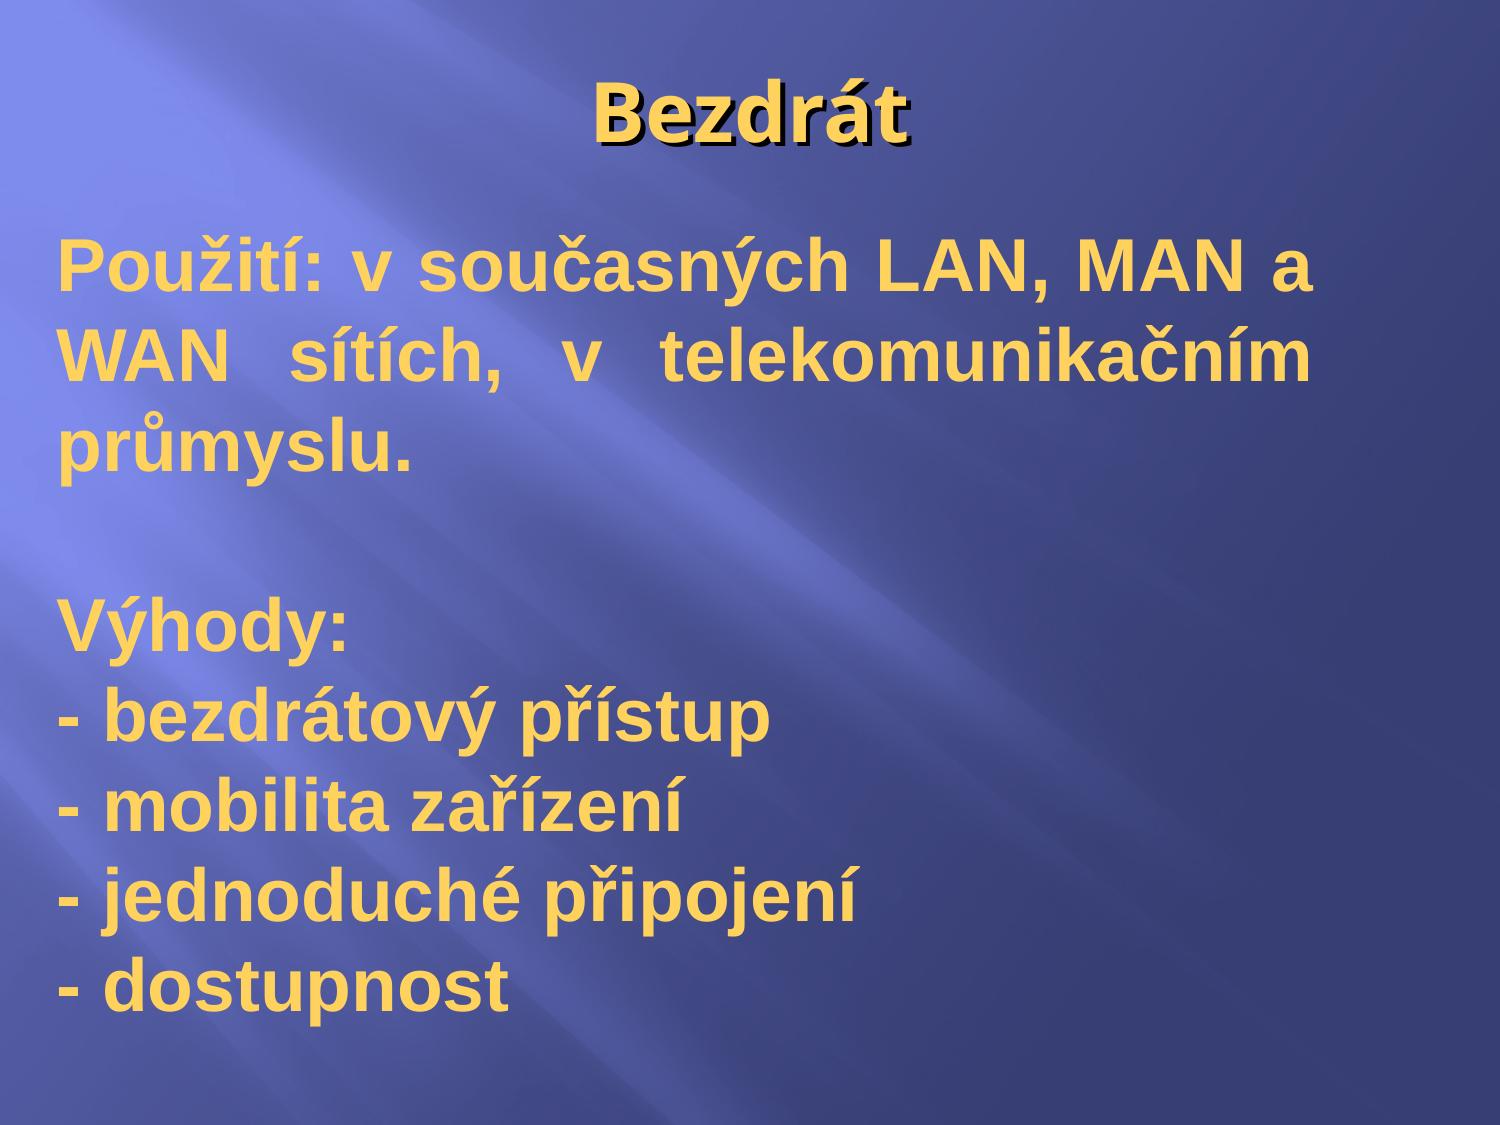

# Bezdrát
Použití: v současných LAN, MAN a WAN sítích, v telekomunikačním průmyslu.
Výhody:
- bezdrátový přístup
- mobilita zařízení
- jednoduché připojení
- dostupnost